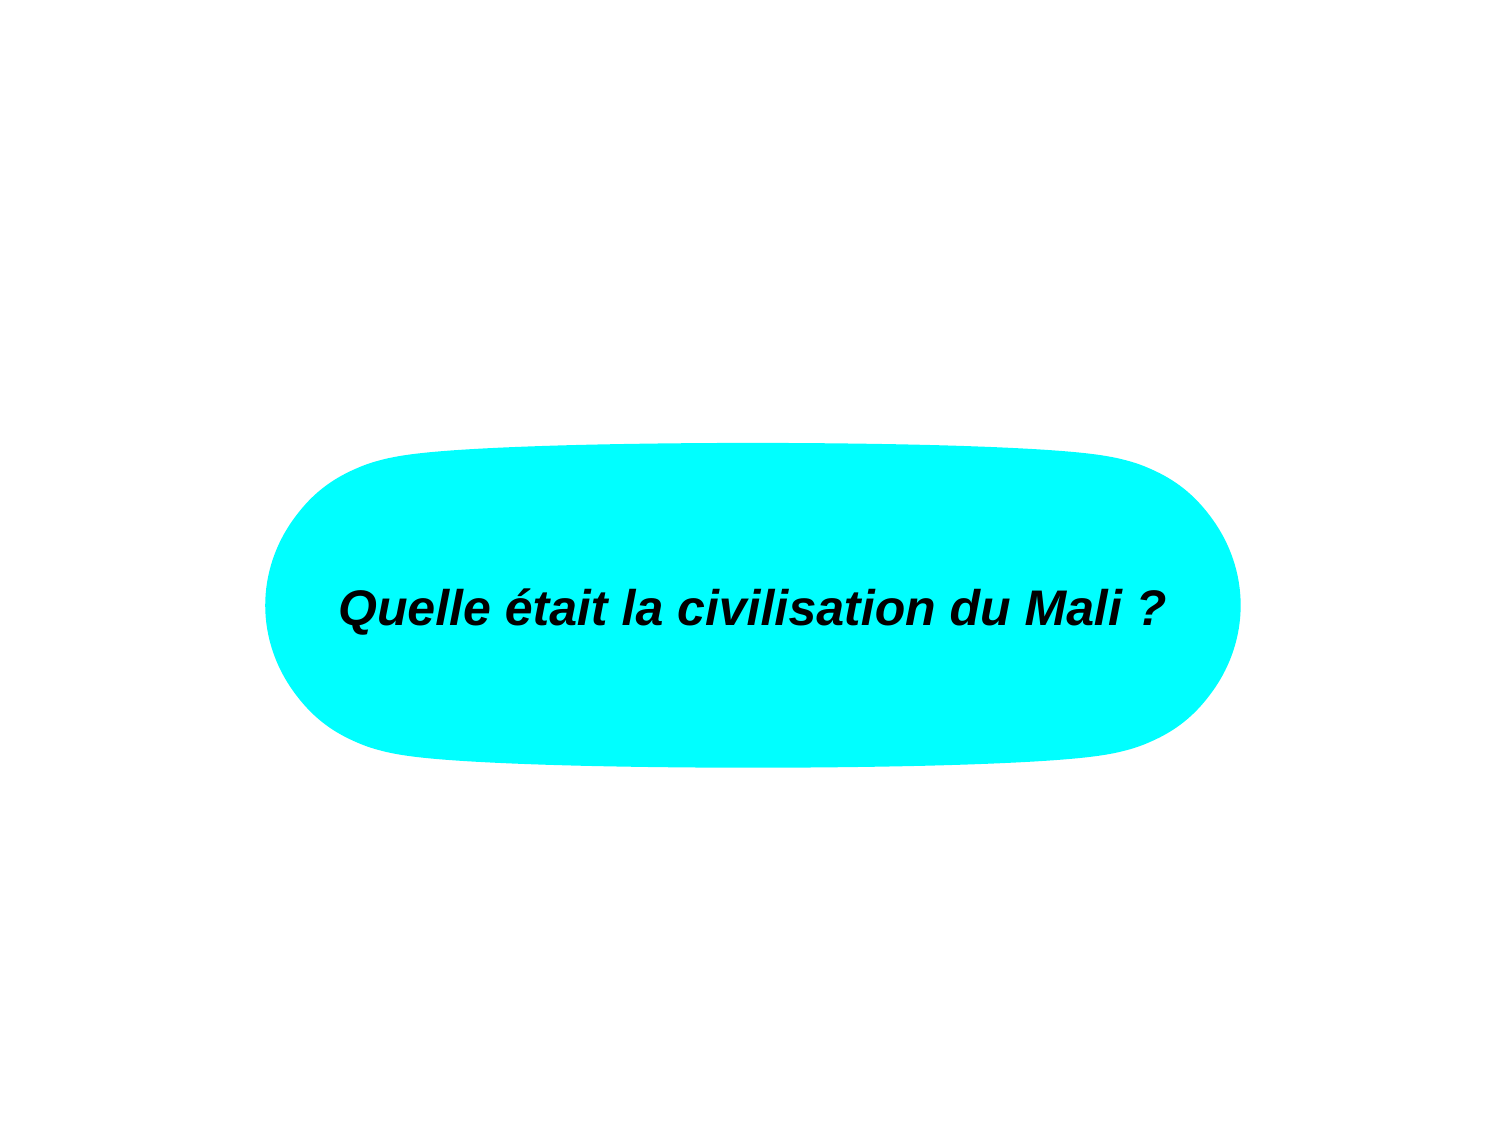

#
Quelle était la civilisation du Mali ?